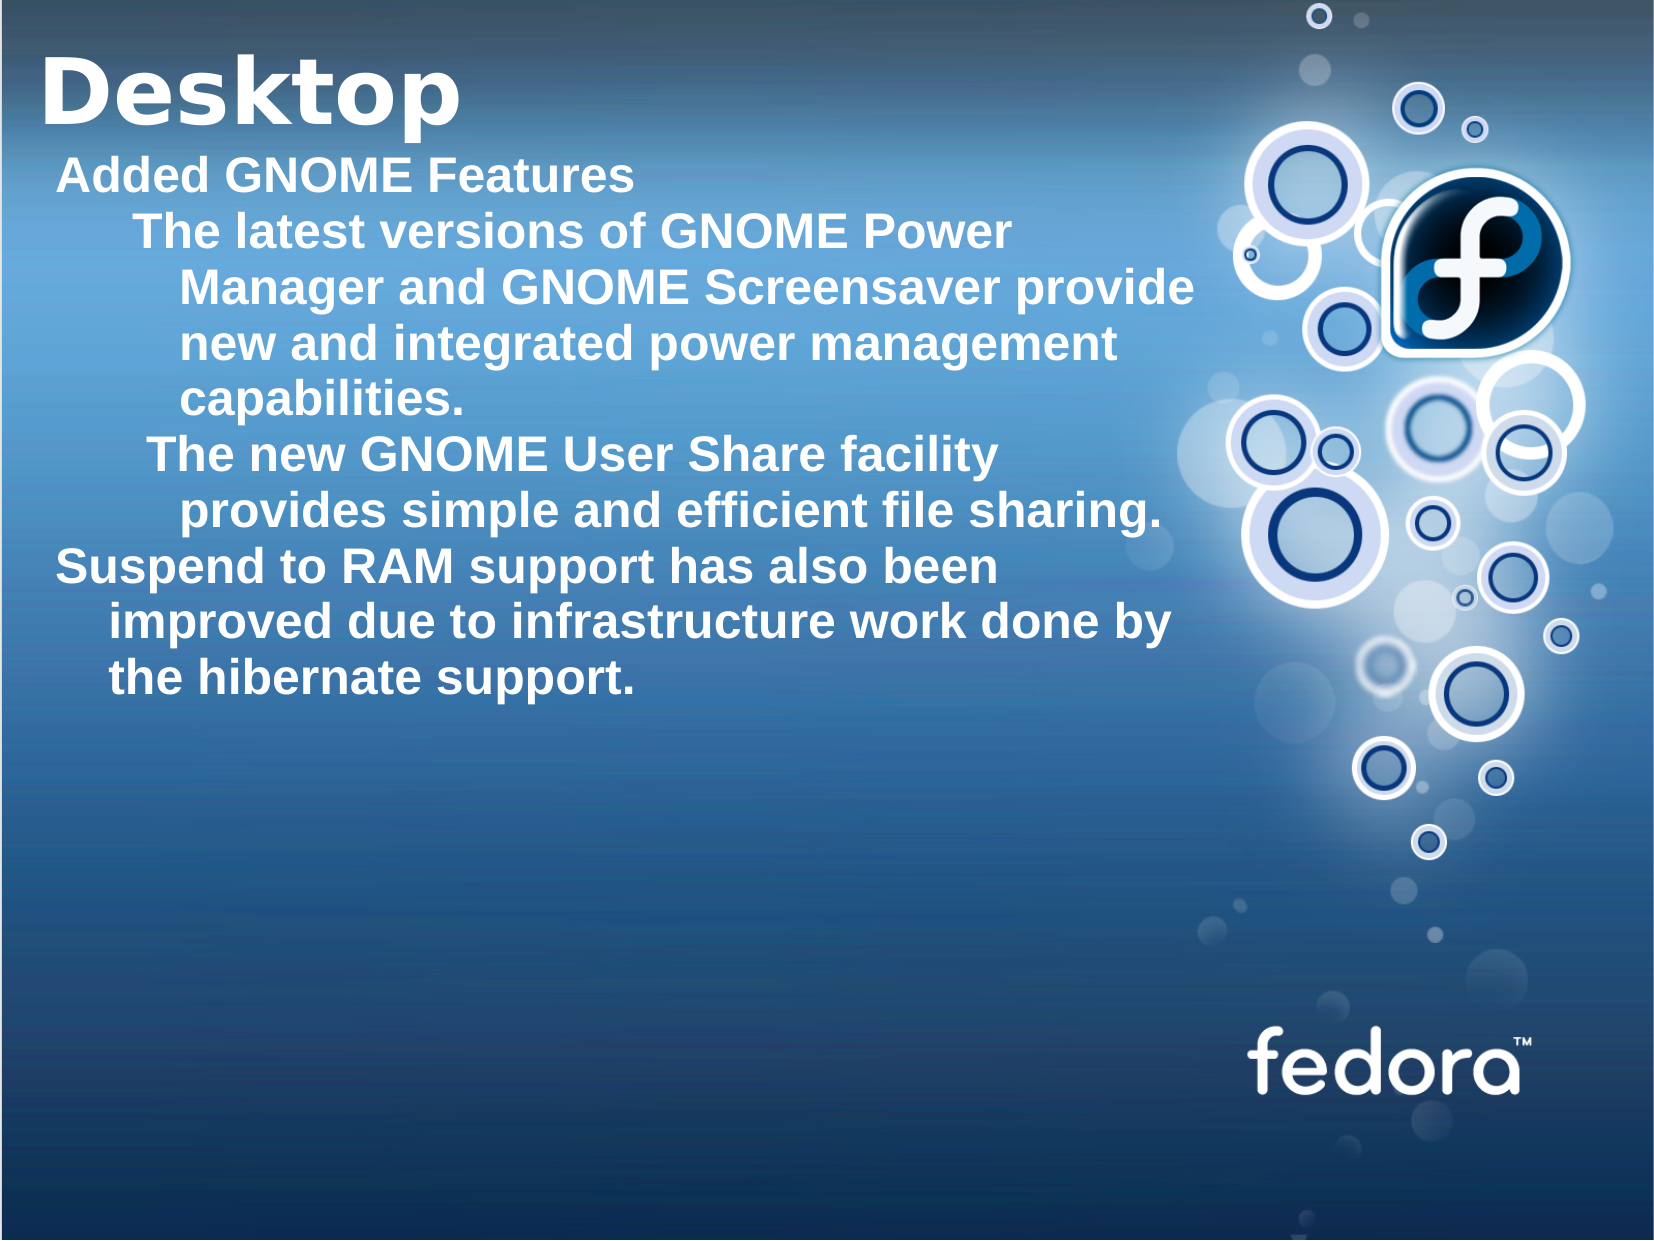

# Desktop
Added GNOME Features
The latest versions of GNOME Power Manager and GNOME Screensaver provide new and integrated power management capabilities.
 The new GNOME User Share facility provides simple and efficient file sharing.
Suspend to RAM support has also been improved due to infrastructure work done by the hibernate support.